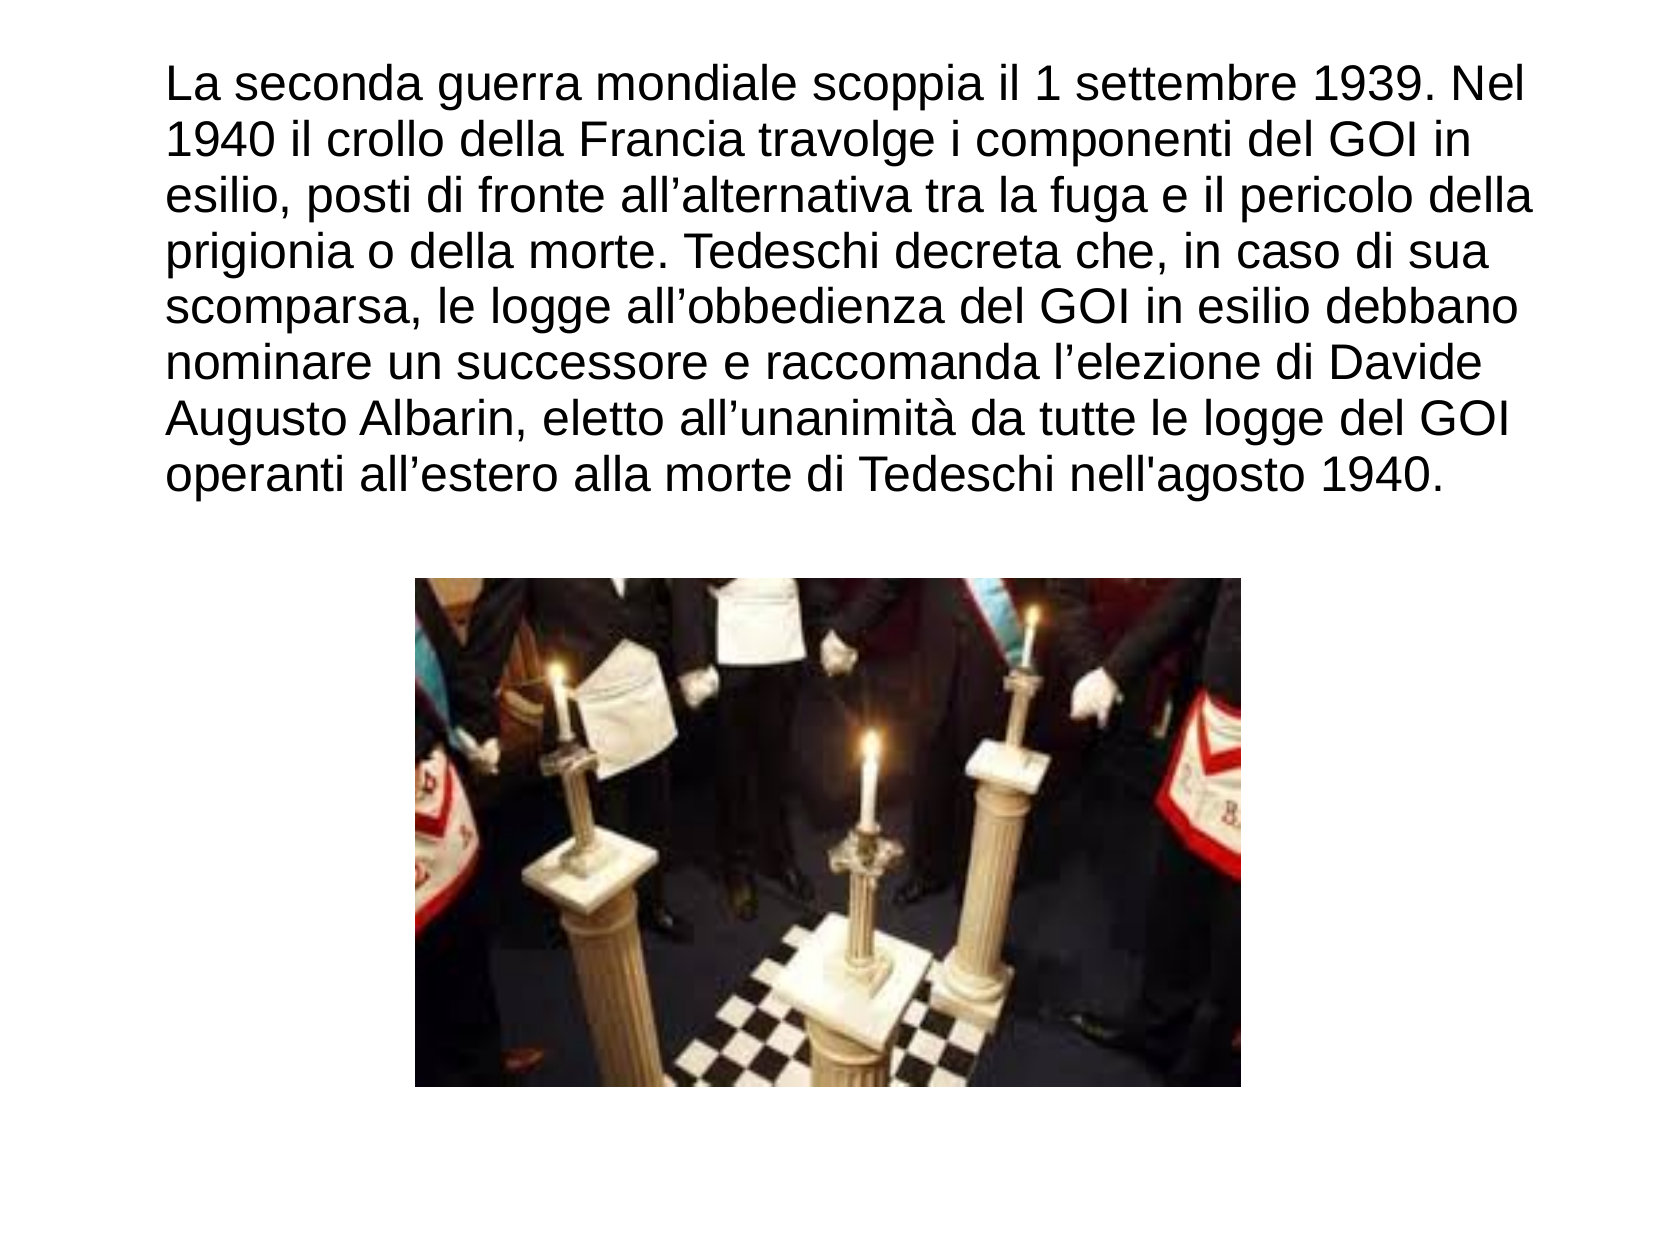

# La seconda guerra mondiale scoppia il 1 settembre 1939. Nel 1940 il crollo della Francia travolge i componenti del GOI in esilio, posti di fronte all’alternativa tra la fuga e il pericolo della prigionia o della morte. Tedeschi decreta che, in caso di sua scomparsa, le logge all’obbedienza del GOI in esilio debbano nominare un successore e raccomanda l’elezione di Davide Augusto Albarin, eletto all’unanimità da tutte le logge del GOI operanti all’estero alla morte di Tedeschi nell'agosto 1940.